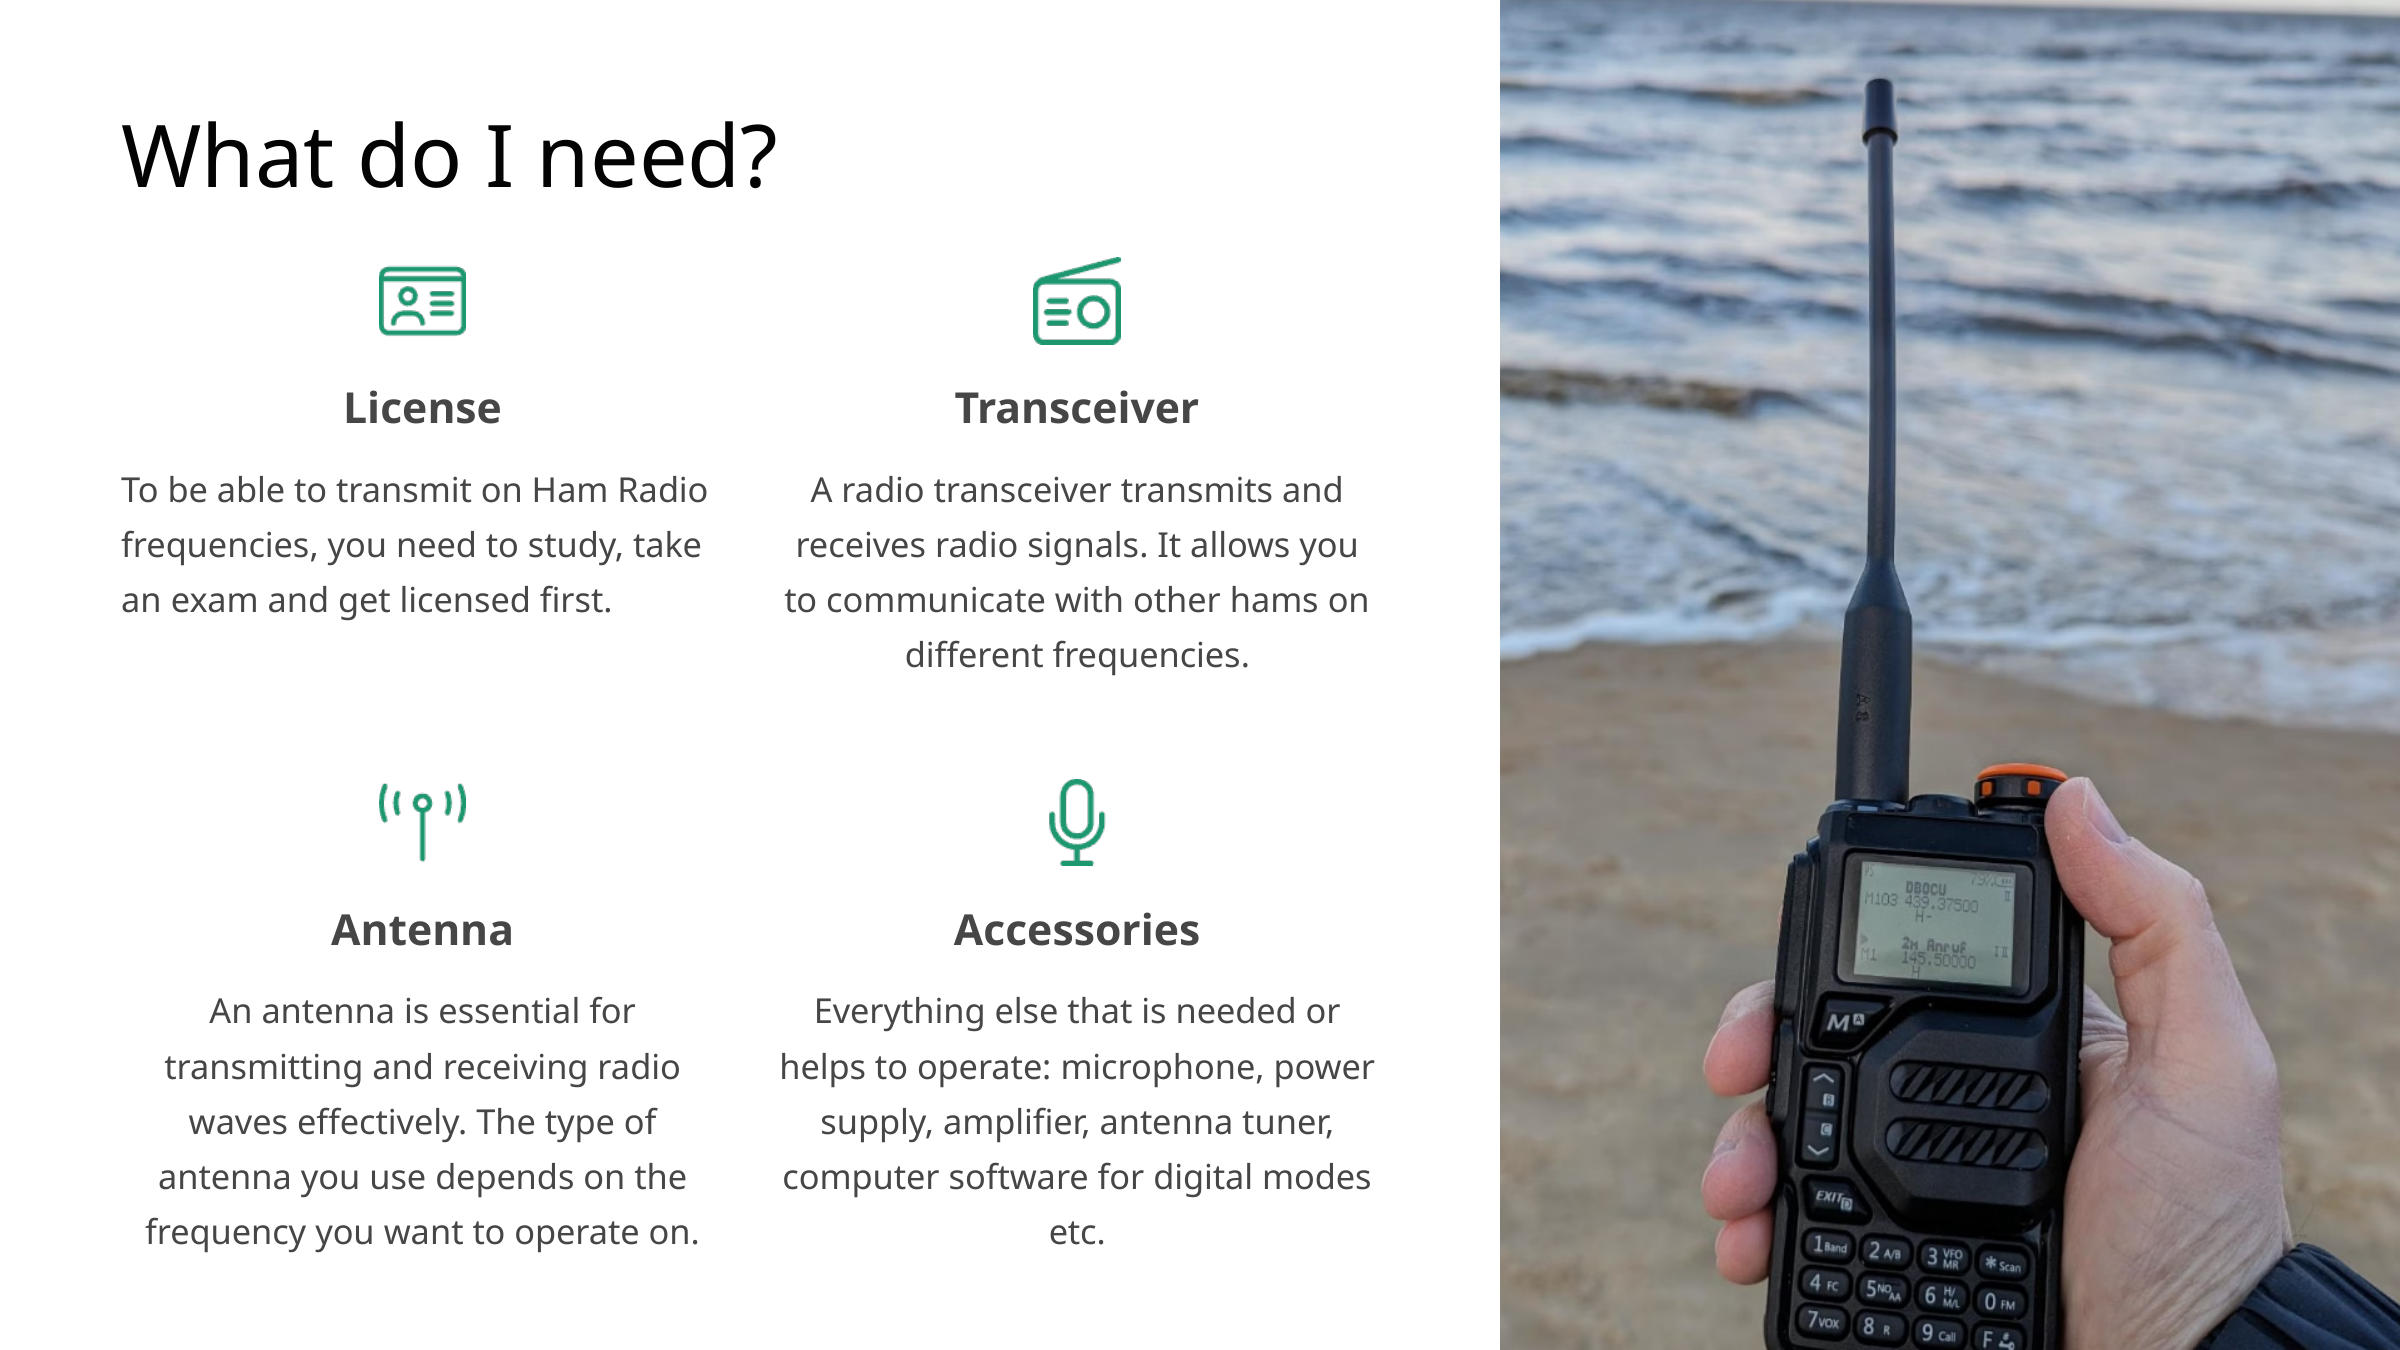

What do I need?
License
Transceiver
To be able to transmit on Ham Radio frequencies, you need to study, take an exam and get licensed first.
A radio transceiver transmits and receives radio signals. It allows you to communicate with other hams on different frequencies.
Antenna
Accessories
An antenna is essential for transmitting and receiving radio waves effectively. The type of antenna you use depends on the frequency you want to operate on.
Everything else that is needed or helps to operate: microphone, power supply, amplifier, antenna tuner, computer software for digital modes etc.